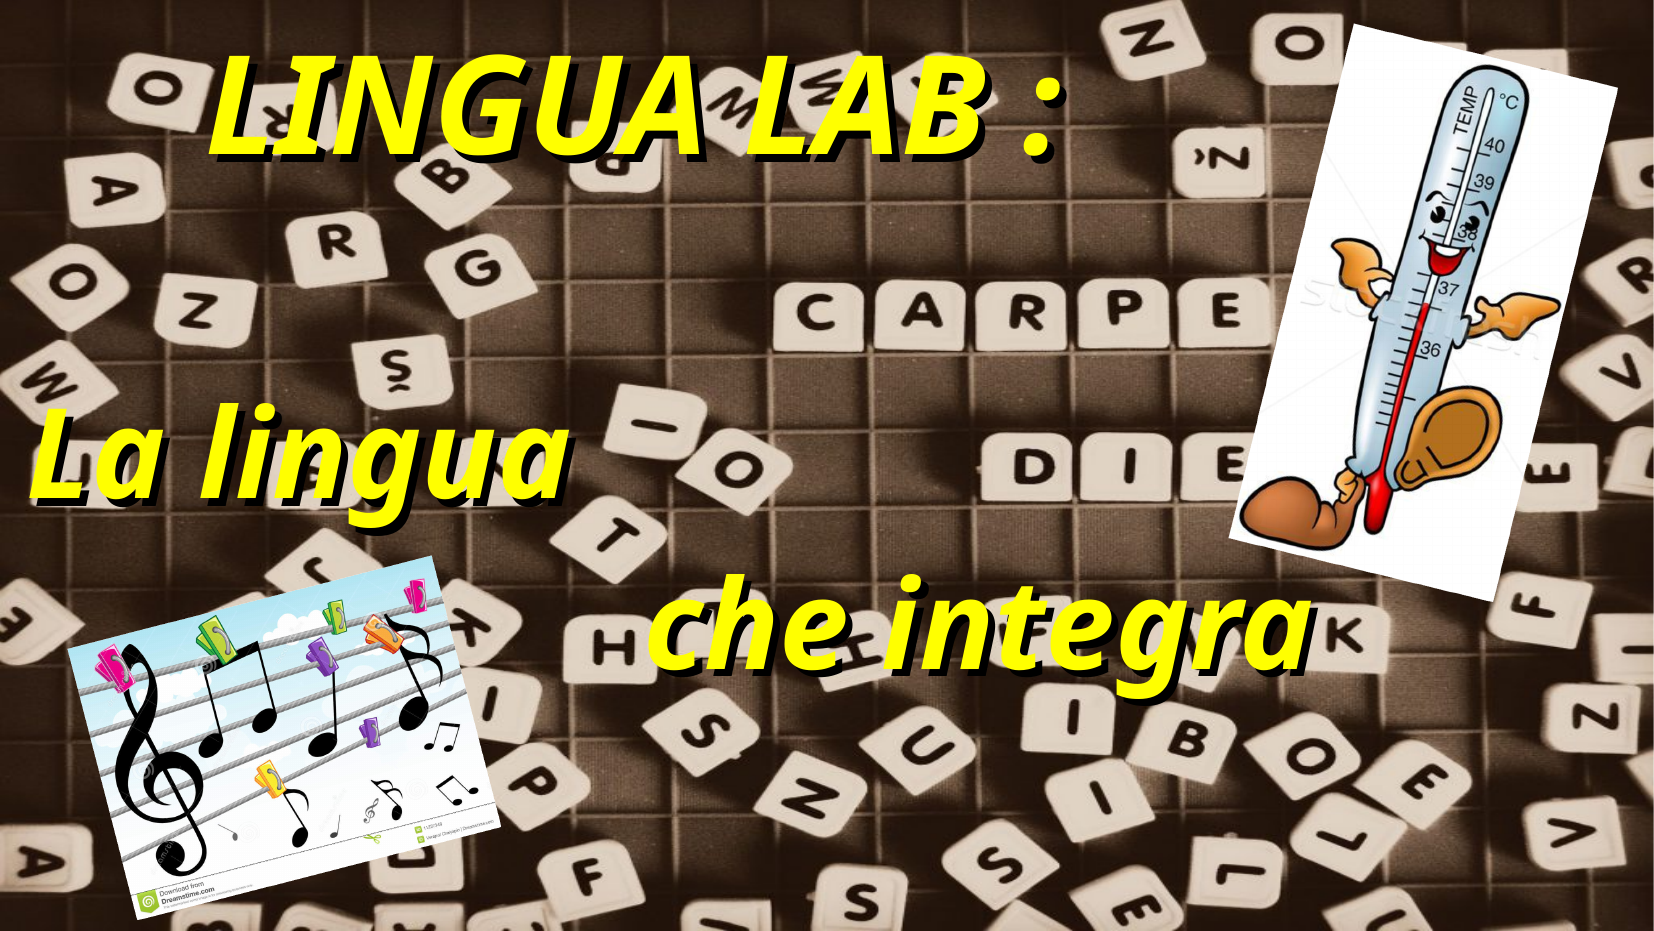

LINGUA LAB :
La lingua
 che integra